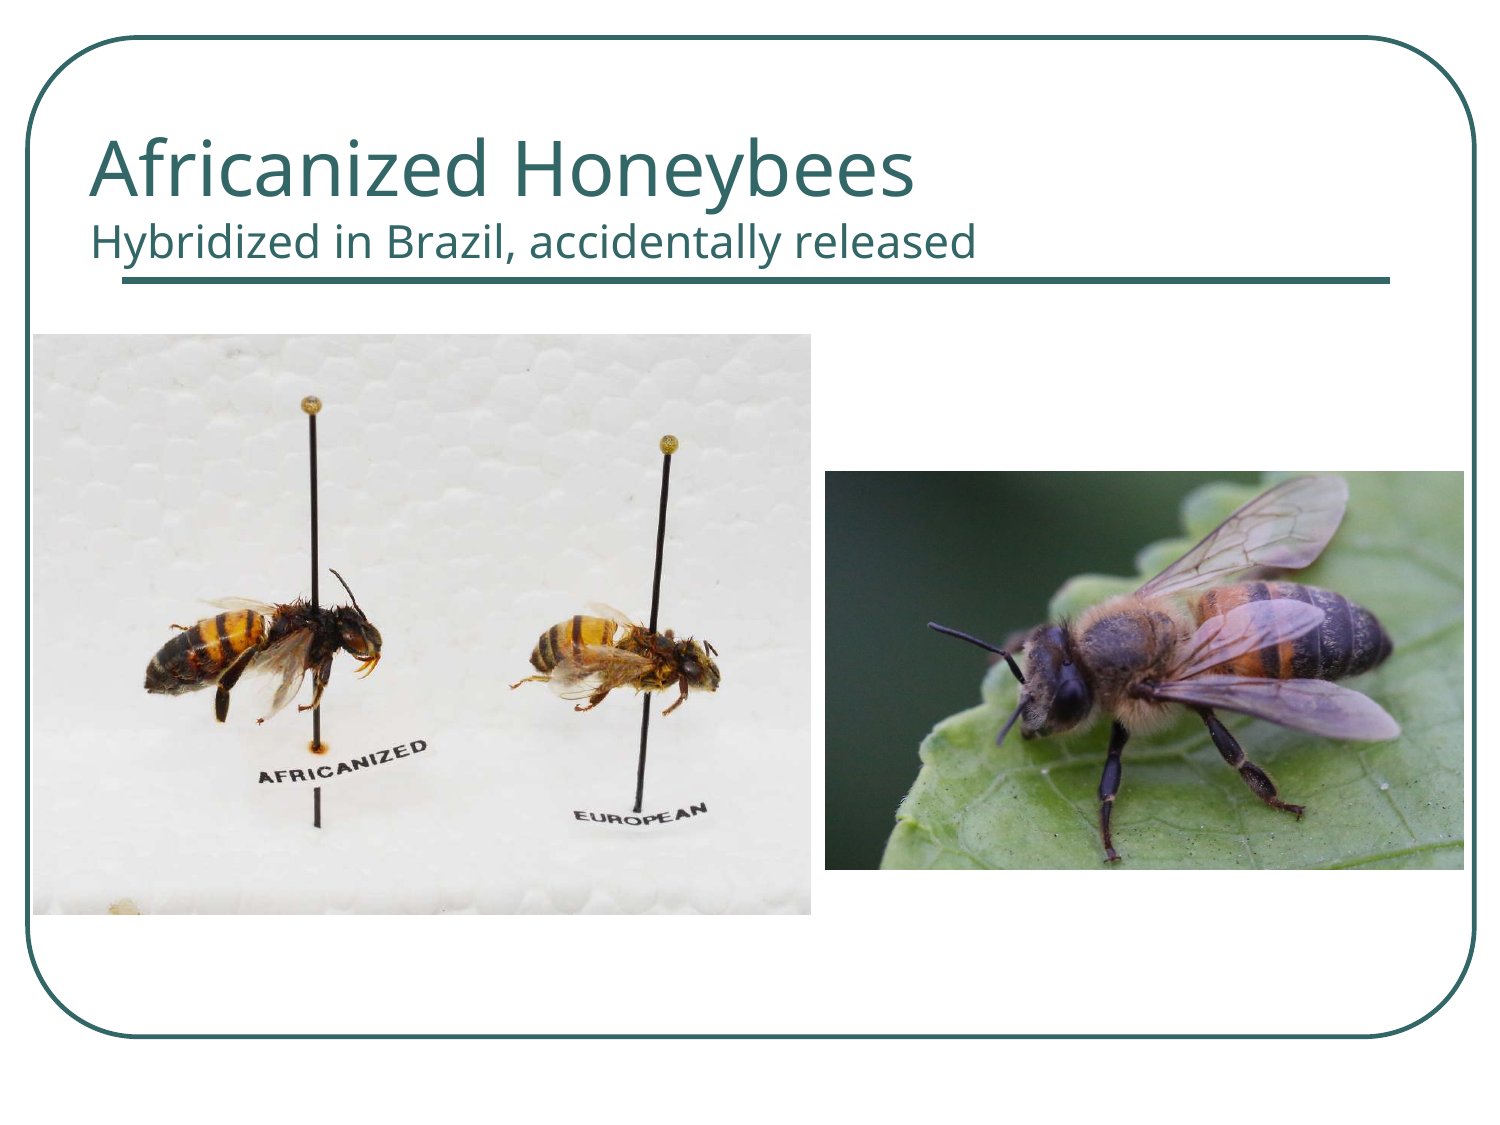

# Africanized Honeybees Hybridized in Brazil, accidentally released